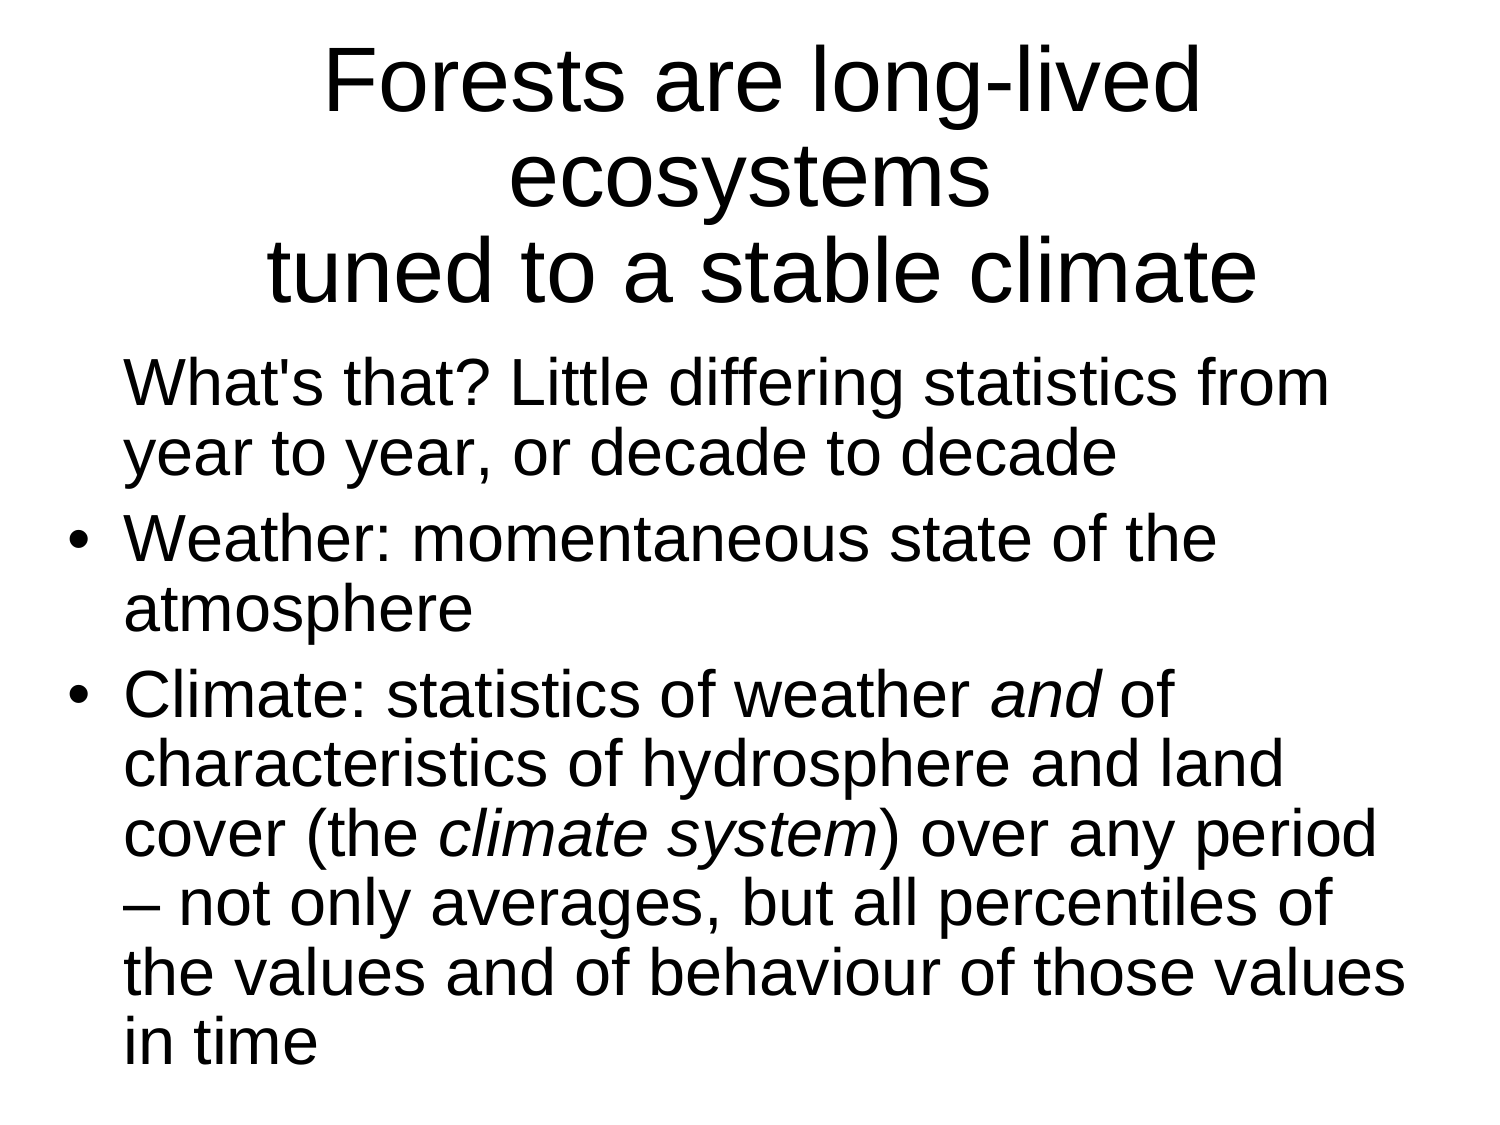

# Forests are long-lived ecosystems tuned to a stable climate
What's that? Little differing statistics from year to year, or decade to decade
Weather: momentaneous state of the atmosphere
Climate: statistics of weather and of characteristics of hydrosphere and land cover (the climate system) over any period – not only averages, but all percentiles of the values and of behaviour of those values in time